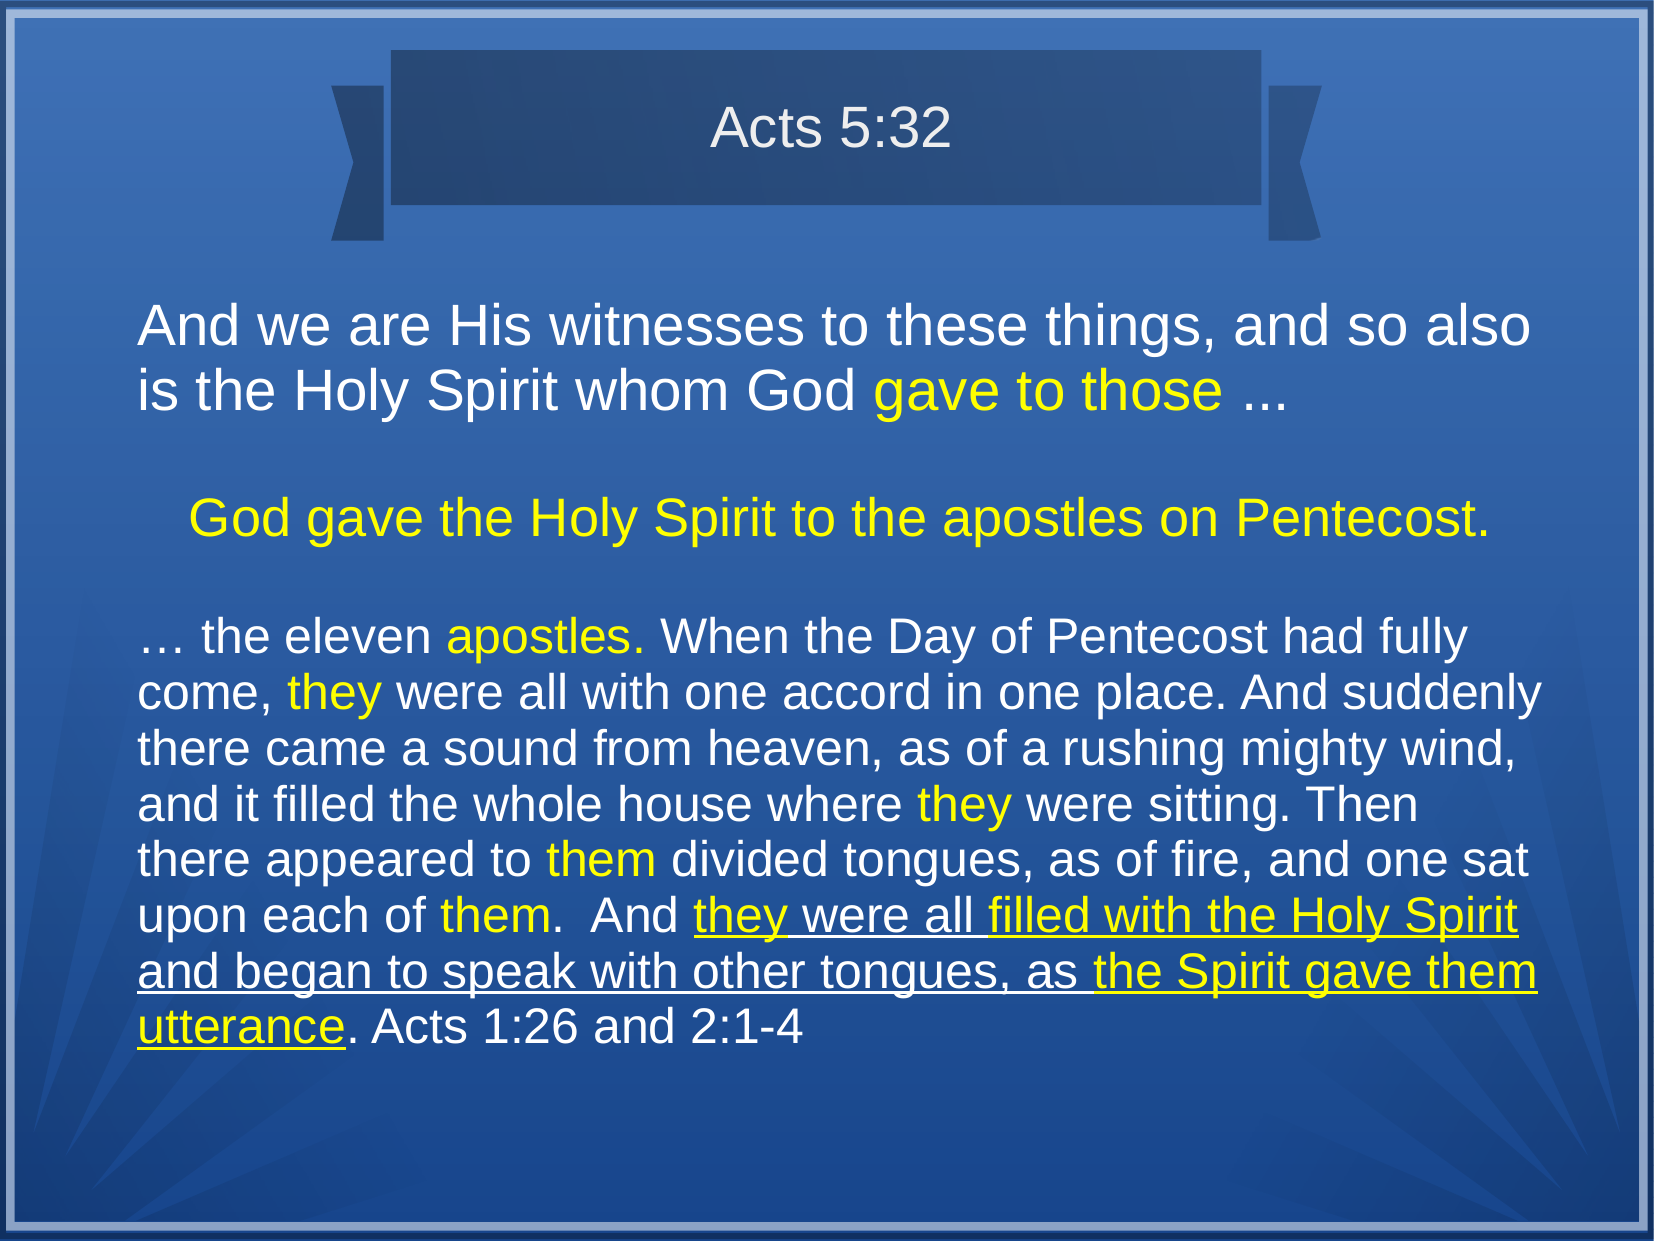

Acts 5:32
And we are His witnesses to these things, and so also is the Holy Spirit whom God gave to those ...
God gave the Holy Spirit to the apostles on Pentecost.
… the eleven apostles. When the Day of Pentecost had fully come, they were all with one accord in one place. And suddenly there came a sound from heaven, as of a rushing mighty wind, and it filled the whole house where they were sitting. Then there appeared to them divided tongues, as of fire, and one sat upon each of them. And they were all filled with the Holy Spirit and began to speak with other tongues, as the Spirit gave them utterance. Acts 1:26 and 2:1-4